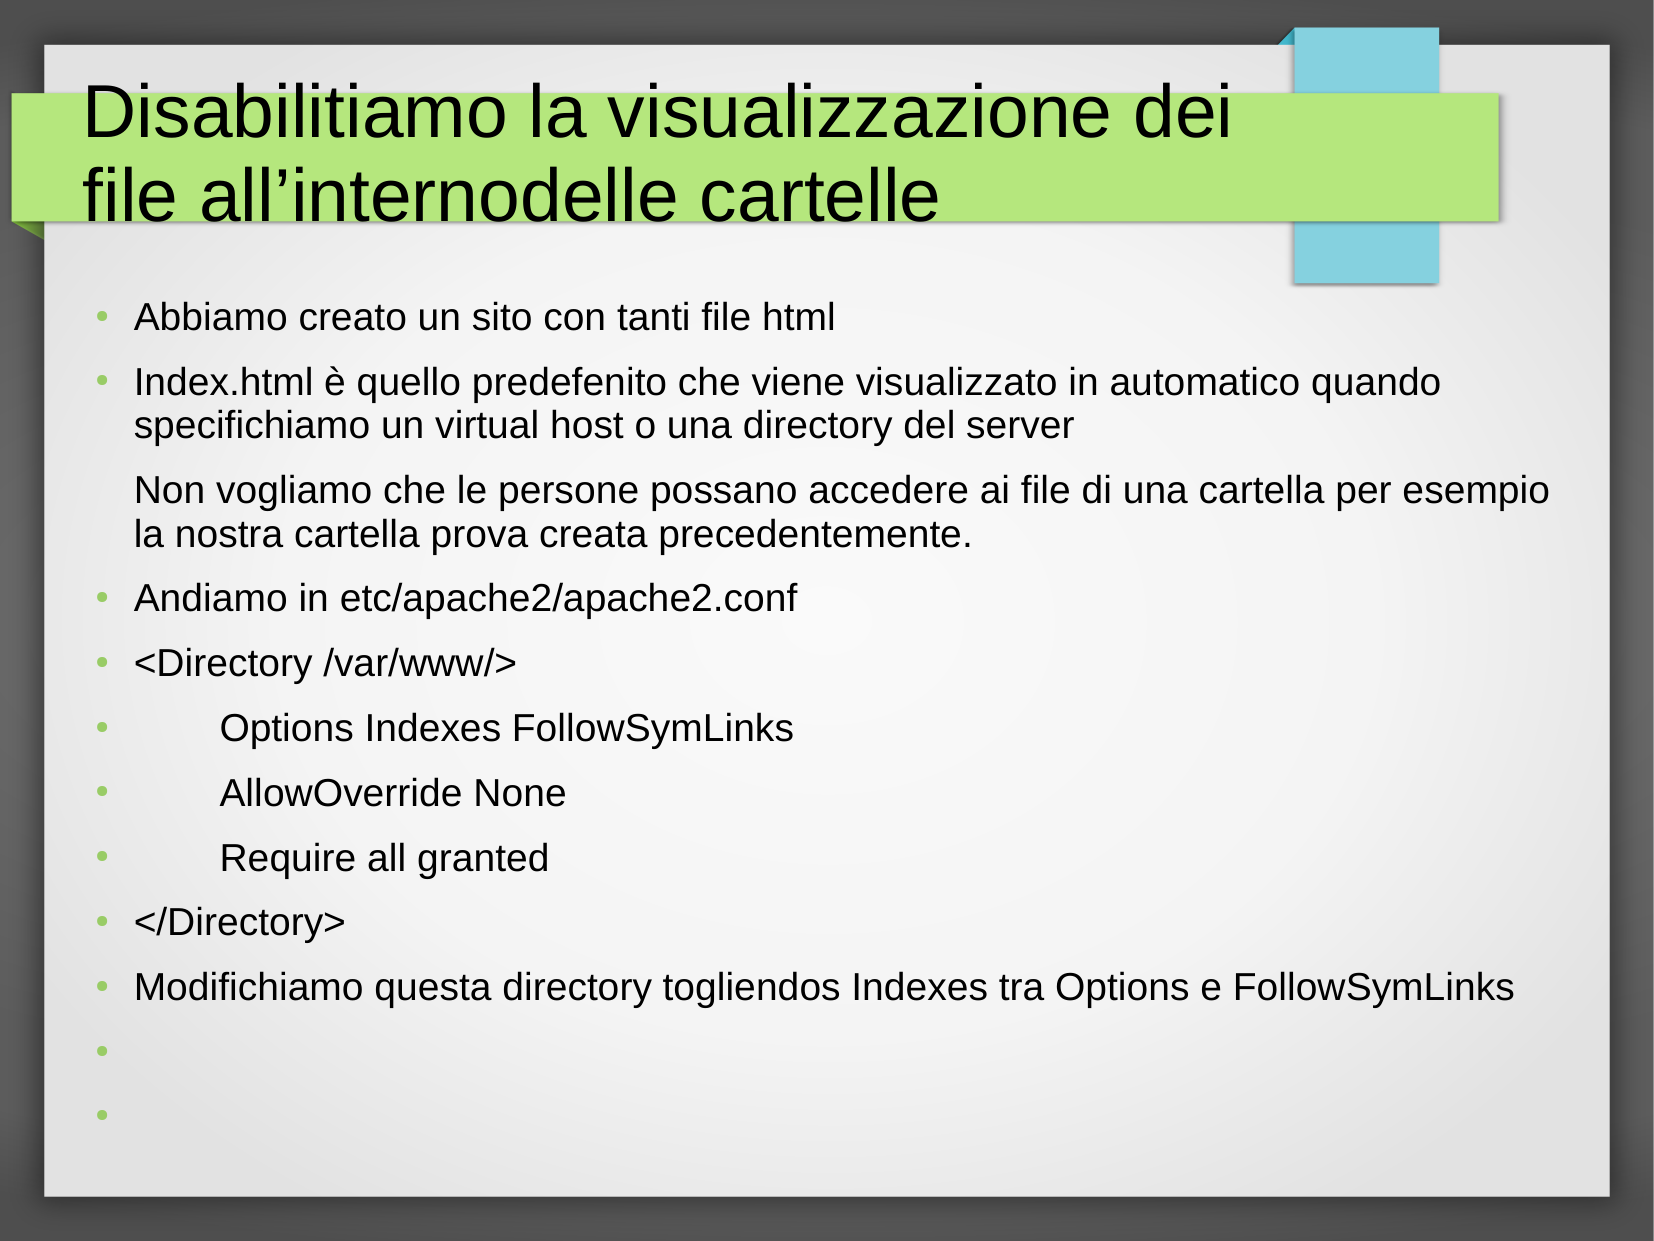

# Disabilitiamo la visualizzazione dei file all’internodelle cartelle
Abbiamo creato un sito con tanti file html
Index.html è quello predefenito che viene visualizzato in automatico quando specifichiamo un virtual host o una directory del server
Non vogliamo che le persone possano accedere ai file di una cartella per esempio la nostra cartella prova creata precedentemente.
Andiamo in etc/apache2/apache2.conf
<Directory /var/www/>
 Options Indexes FollowSymLinks
 AllowOverride None
 Require all granted
</Directory>
Modifichiamo questa directory togliendos Indexes tra Options e FollowSymLinks